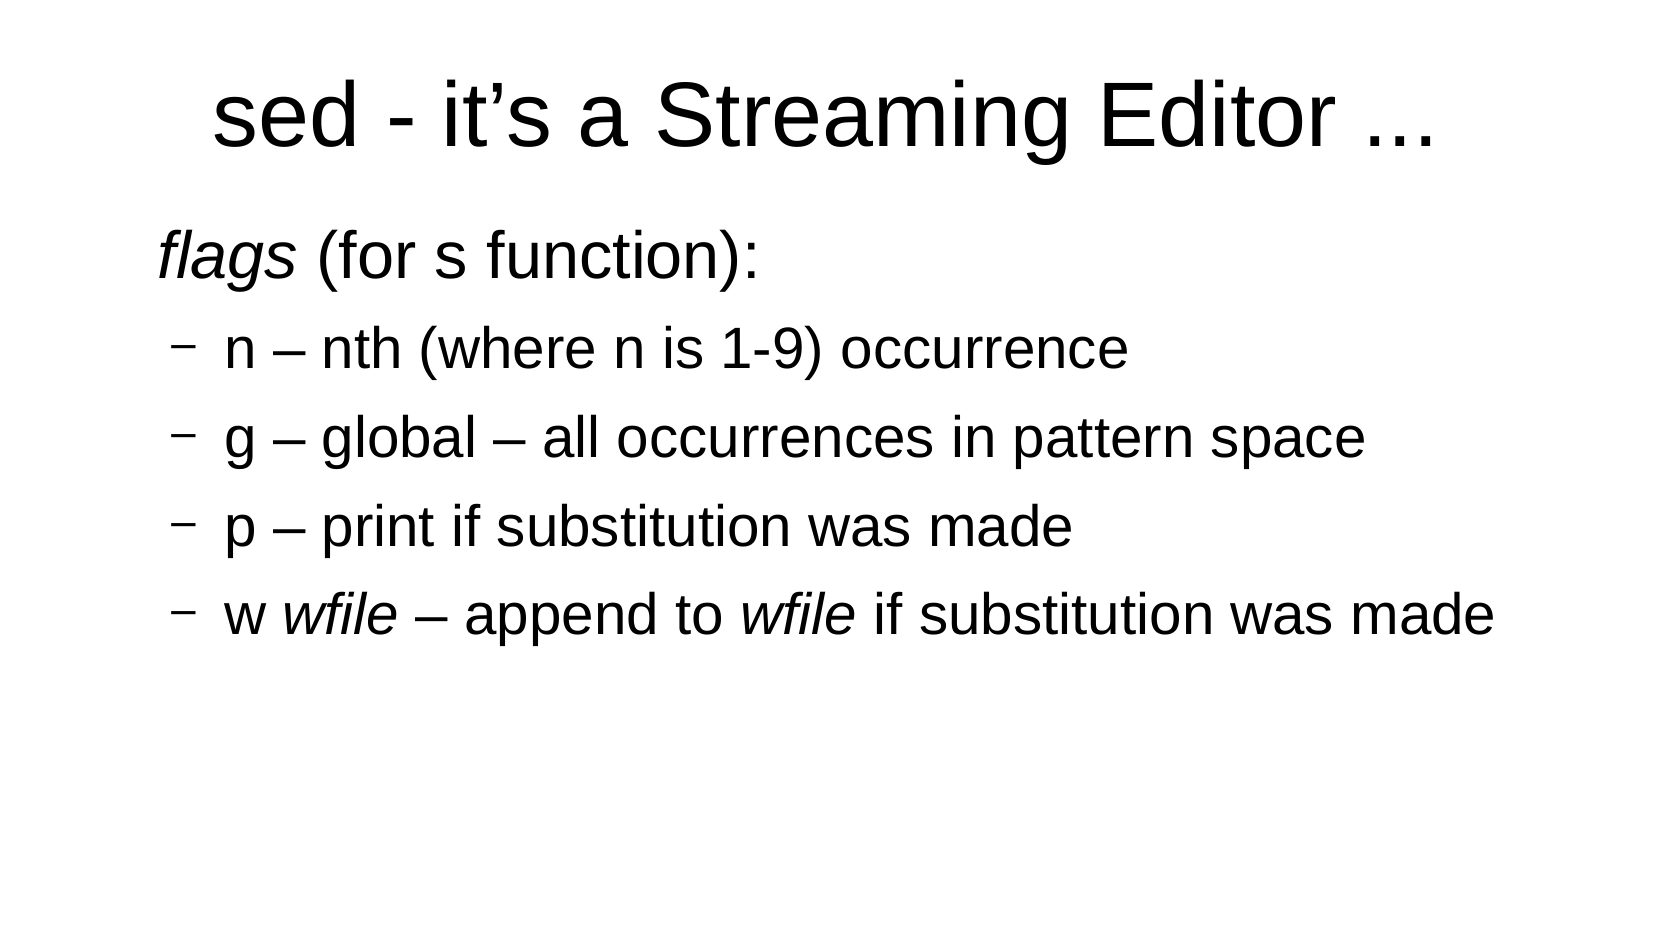

# sed - it’s a Streaming Editor ...
flags (for s function):
n – nth (where n is 1-9) occurrence
g – global – all occurrences in pattern space
p – print if substitution was made
w wfile – append to wfile if substitution was made